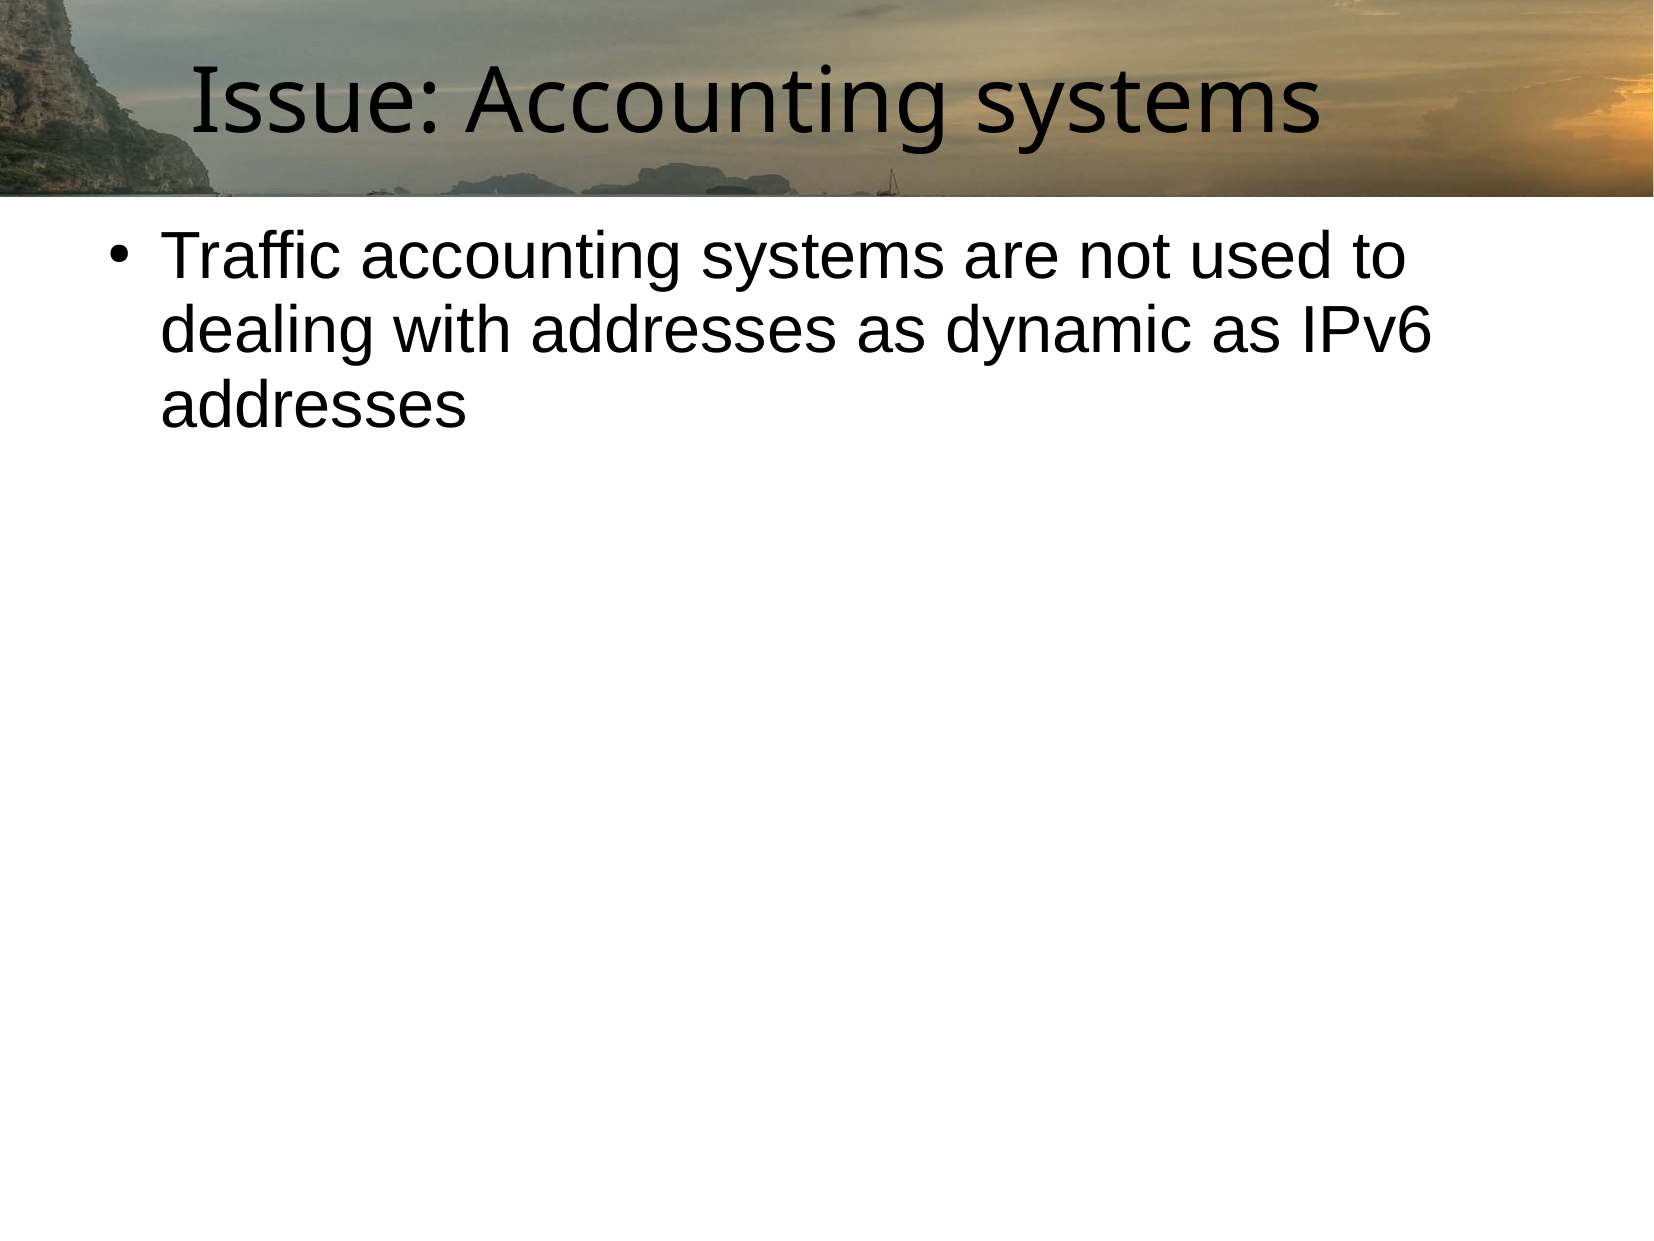

# Issue: Accounting systems
Traffic accounting systems are not used to dealing with addresses as dynamic as IPv6 addresses